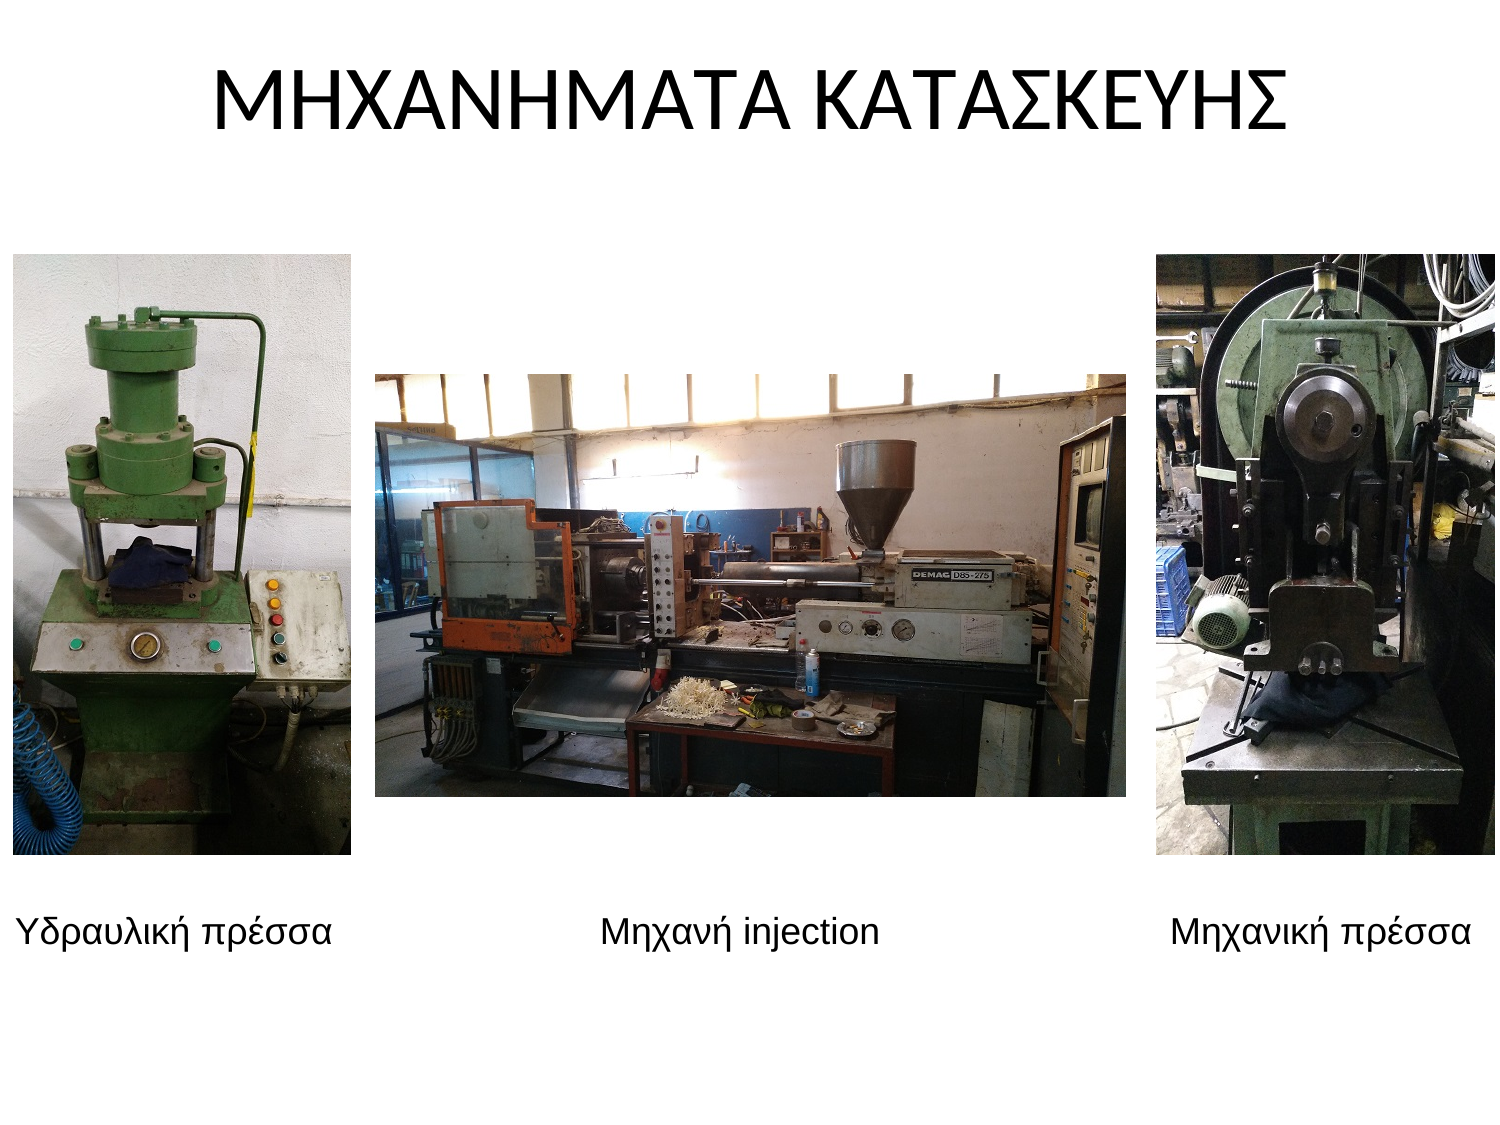

# ΜΗΧΑΝΗΜΑΤΑ ΚΑΤΑΣΚΕΥΗΣ
Υδραυλική πρέσσα
Μηχανή injection
Μηχανική πρέσσα